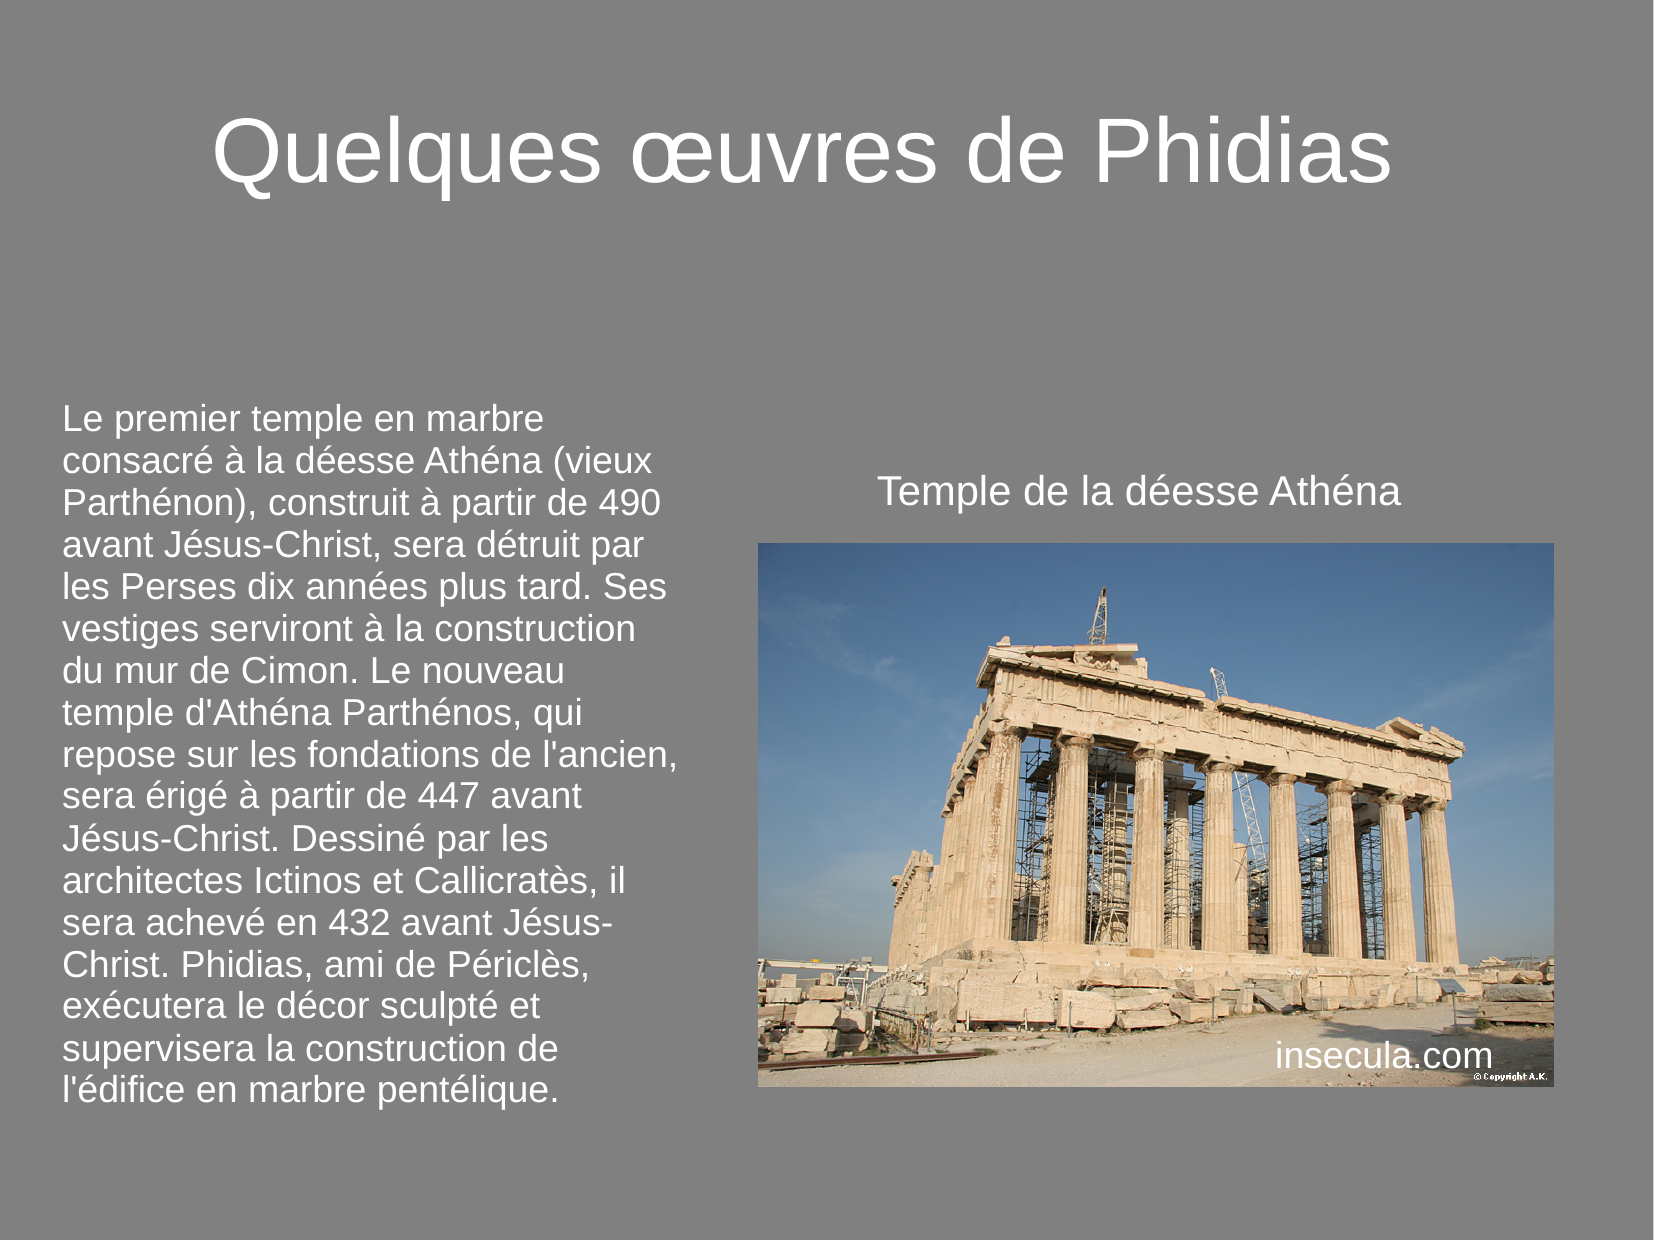

# Quelques œuvres de Phidias
Le premier temple en marbre consacré à la déesse Athéna (vieux Parthénon), construit à partir de 490 avant Jésus-Christ, sera détruit par les Perses dix années plus tard. Ses vestiges serviront à la construction du mur de Cimon. Le nouveau temple d'Athéna Parthénos, qui repose sur les fondations de l'ancien, sera érigé à partir de 447 avant Jésus-Christ. Dessiné par les architectes Ictinos et Callicratès, il sera achevé en 432 avant Jésus-Christ. Phidias, ami de Périclès, exécutera le décor sculpté et supervisera la construction de l'édifice en marbre pentélique.
Temple de la déesse Athéna
insecula.com